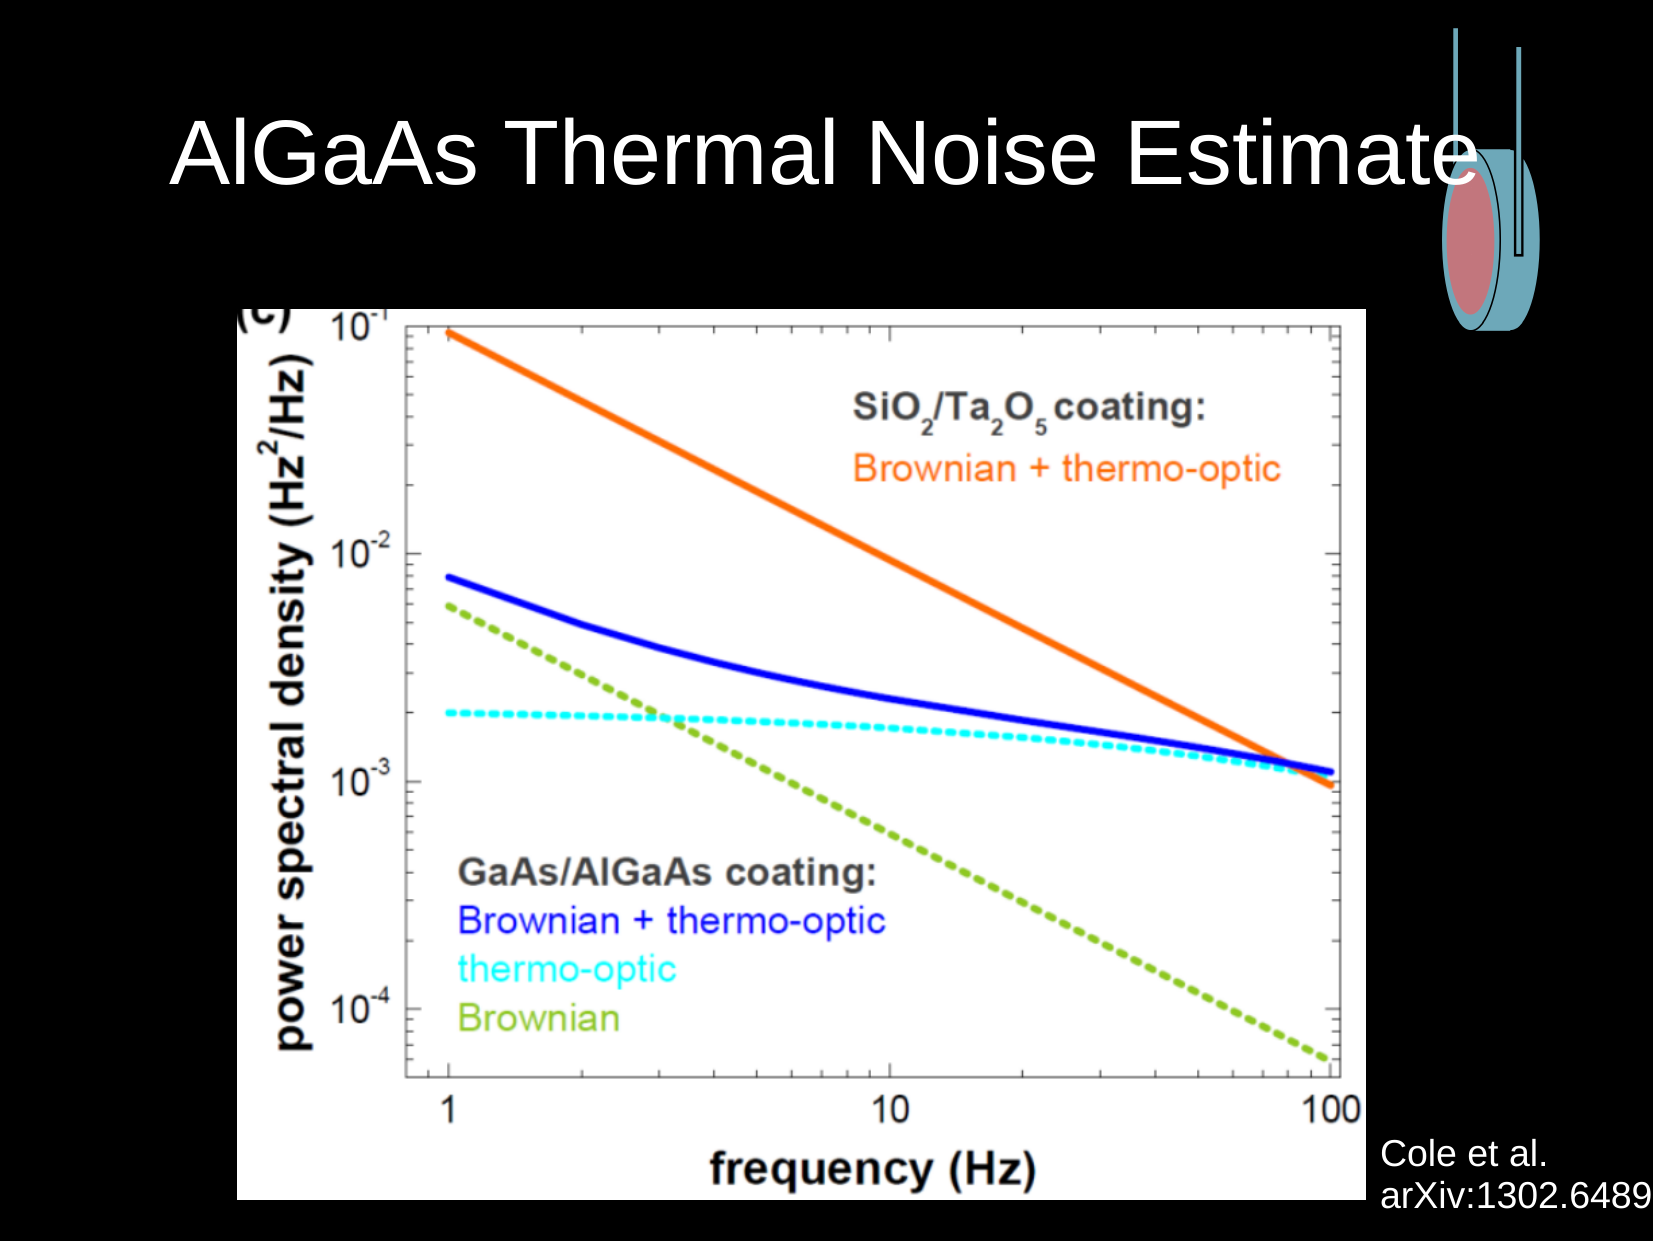

# AlGaAs Thermal Noise Estimate
Cole et al.
arXiv:1302.6489